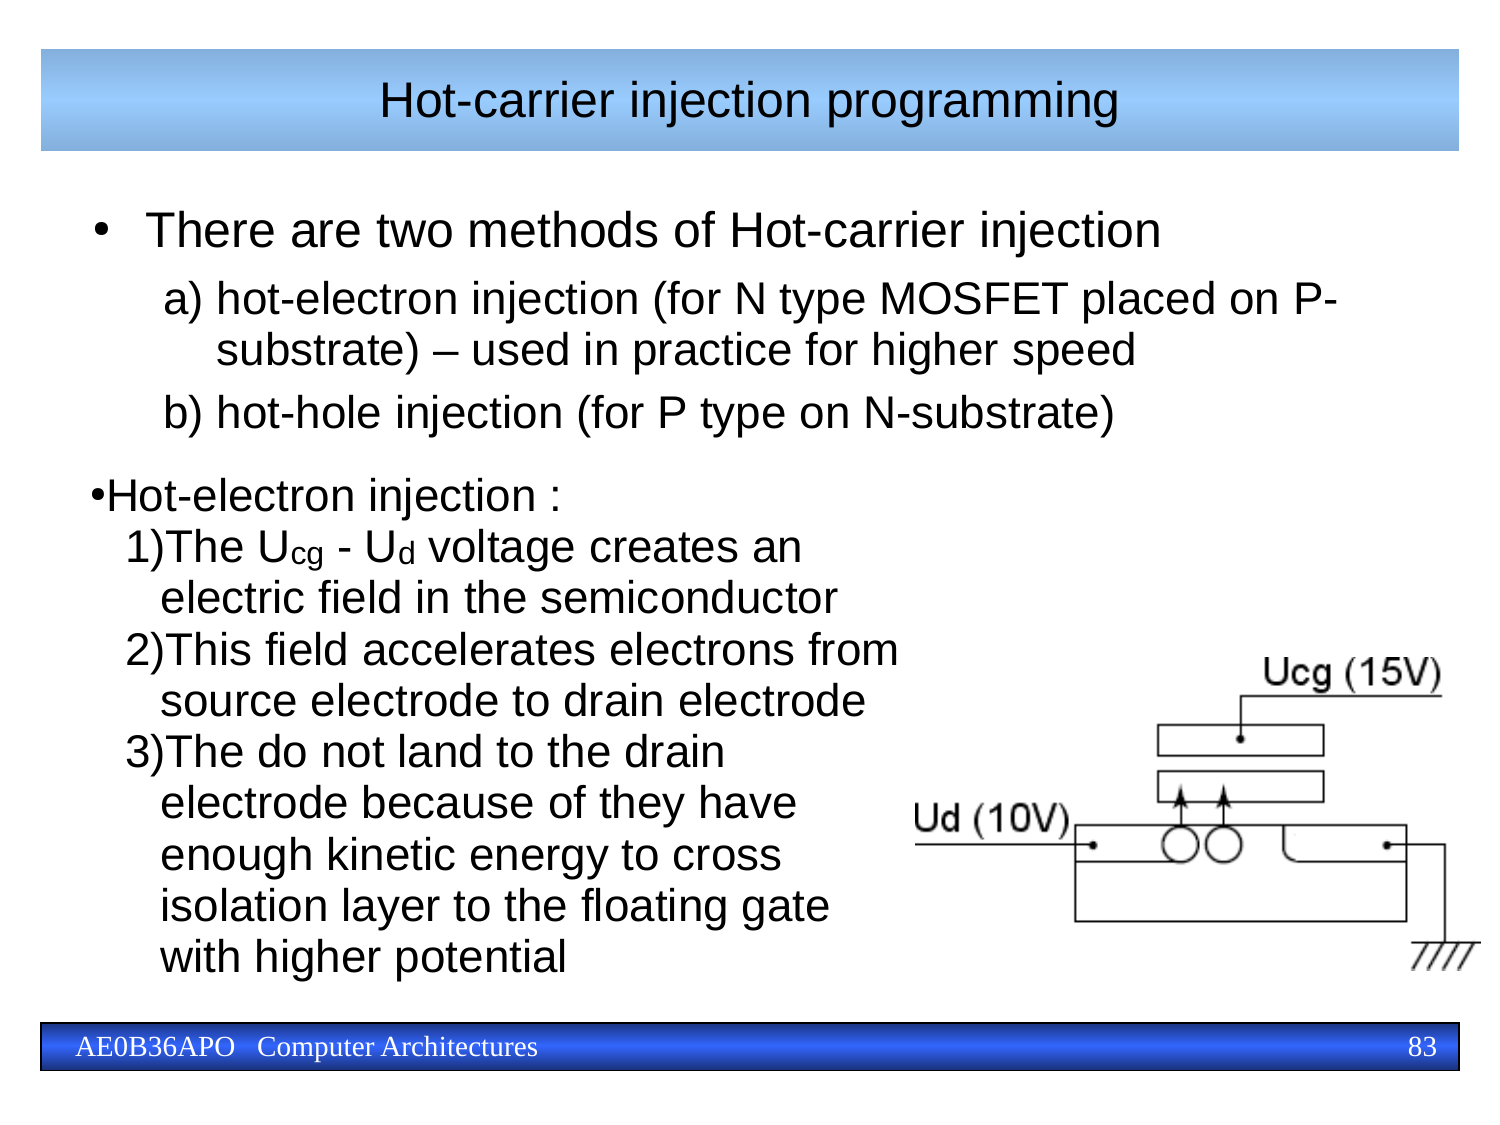

# Hot-carrier injection programming
There are two methods of Hot-carrier injection
hot-electron injection (for N type MOSFET placed on P-substrate) – used in practice for higher speed
hot-hole injection (for P type on N-substrate)
Hot-electron injection :
The Ucg - Ud voltage creates an electric field in the semiconductor
This field accelerates electrons from source electrode to drain electrode
The do not land to the drain electrode because of they have enough kinetic energy to cross isolation layer to the floating gate with higher potential
AE0B36APO Computer Architectures
83